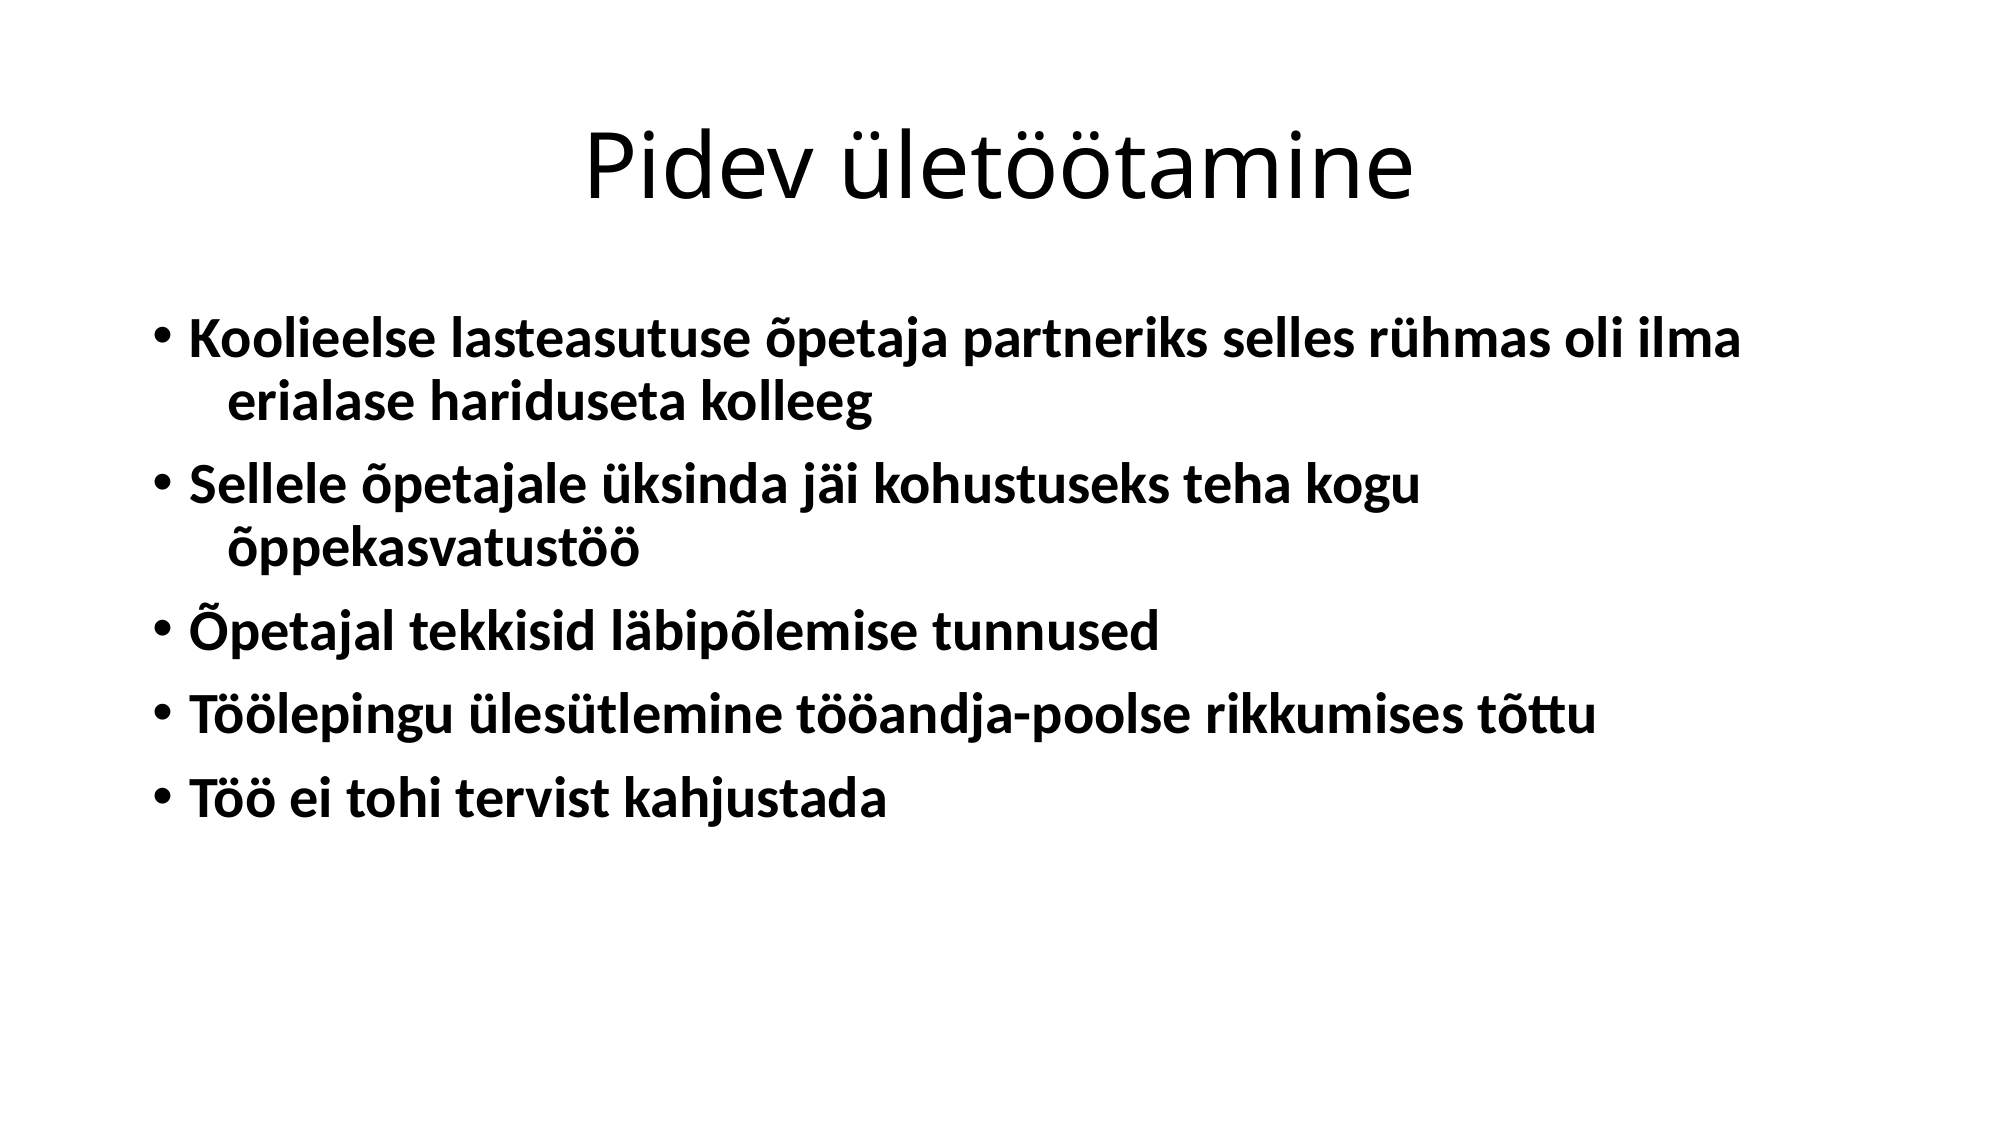

# Pidev ületöötamine
Koolieelse lasteasutuse õpetaja partneriks selles rühmas oli ilma erialase hariduseta kolleeg
Sellele õpetajale üksinda jäi kohustuseks teha kogu õppekasvatustöö
Õpetajal tekkisid läbipõlemise tunnused
Töölepingu ülesütlemine tööandja-poolse rikkumises tõttu
Töö ei tohi tervist kahjustada